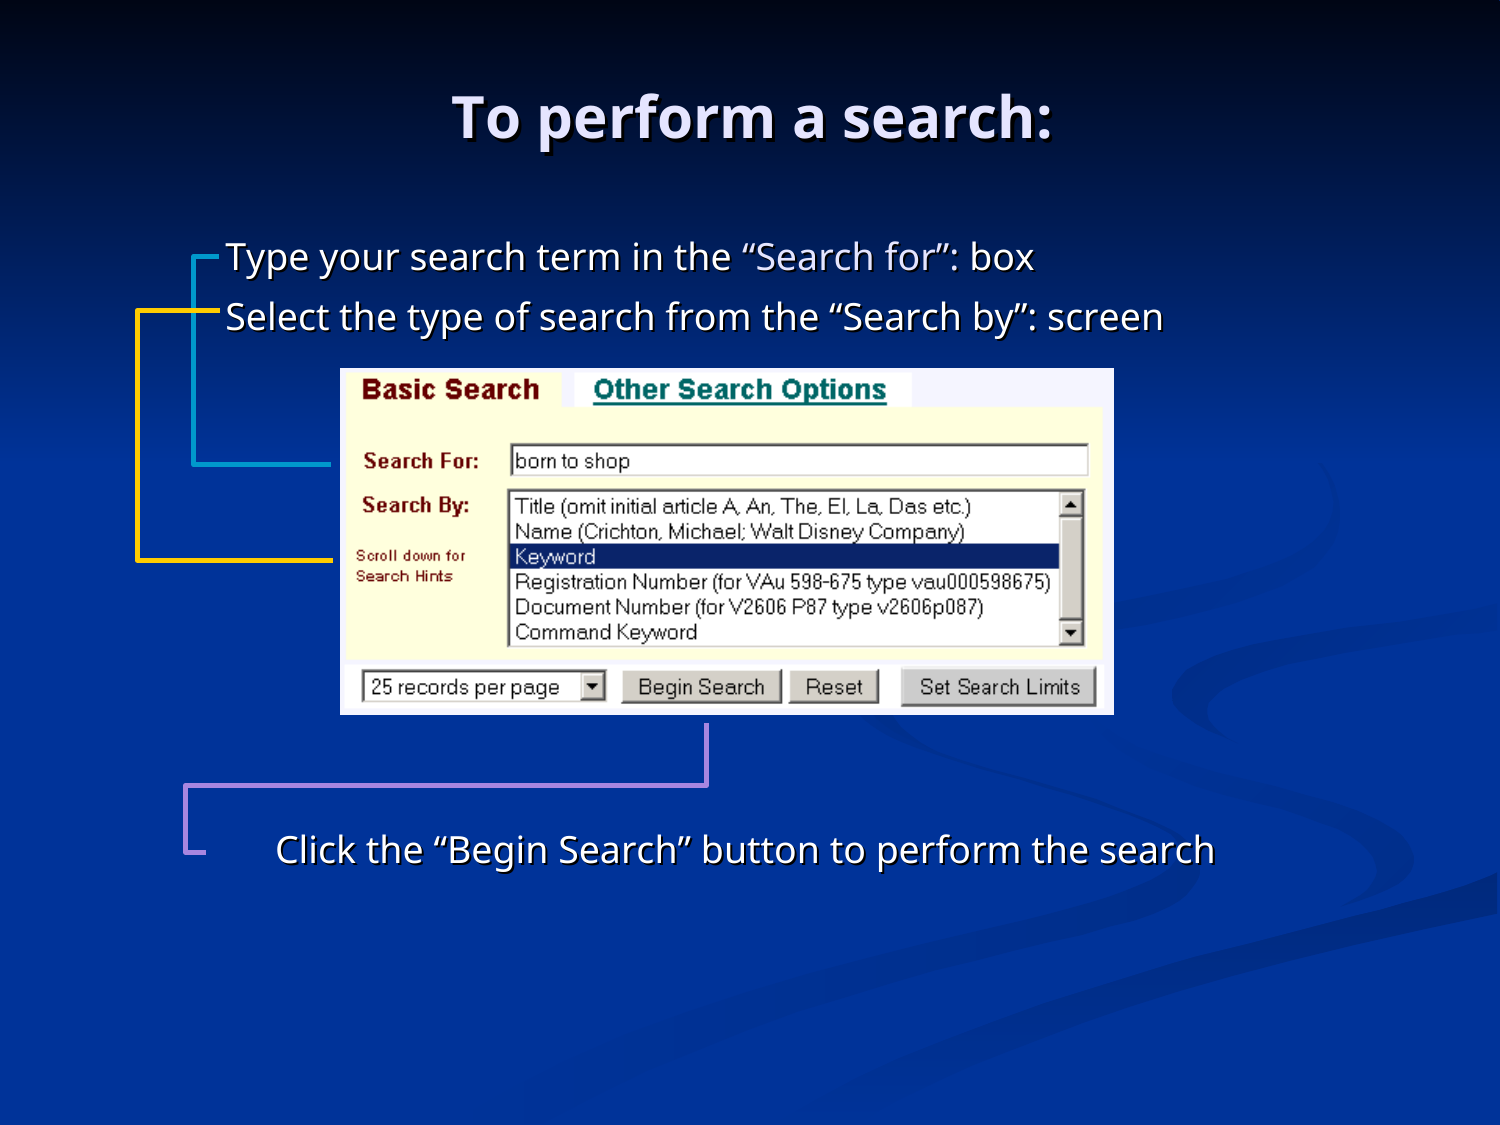

# To perform a search:
Type your search term in the “Search for”: box
Select the type of search from the “Search by”: screen
 Click the “Begin Search” button to perform the search